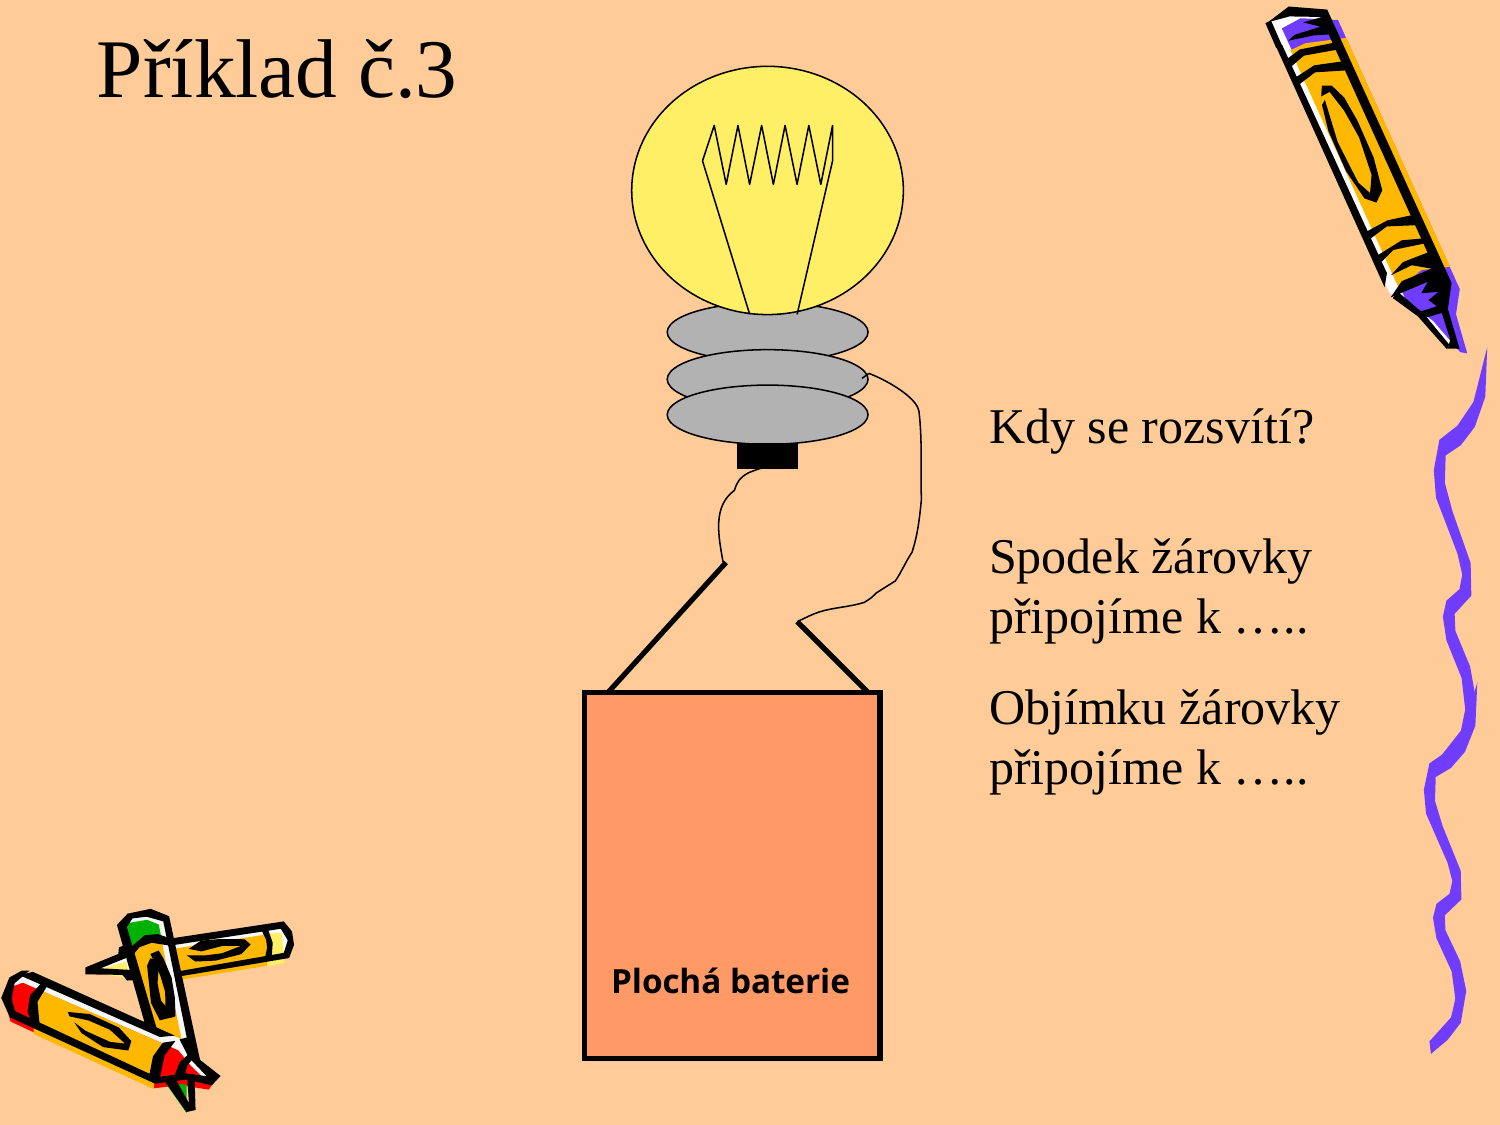

Příklad č.3
Kdy se rozsvítí?
Spodek žárovky připojíme k …..
Objímku žárovky připojíme k …..
Plochá baterie